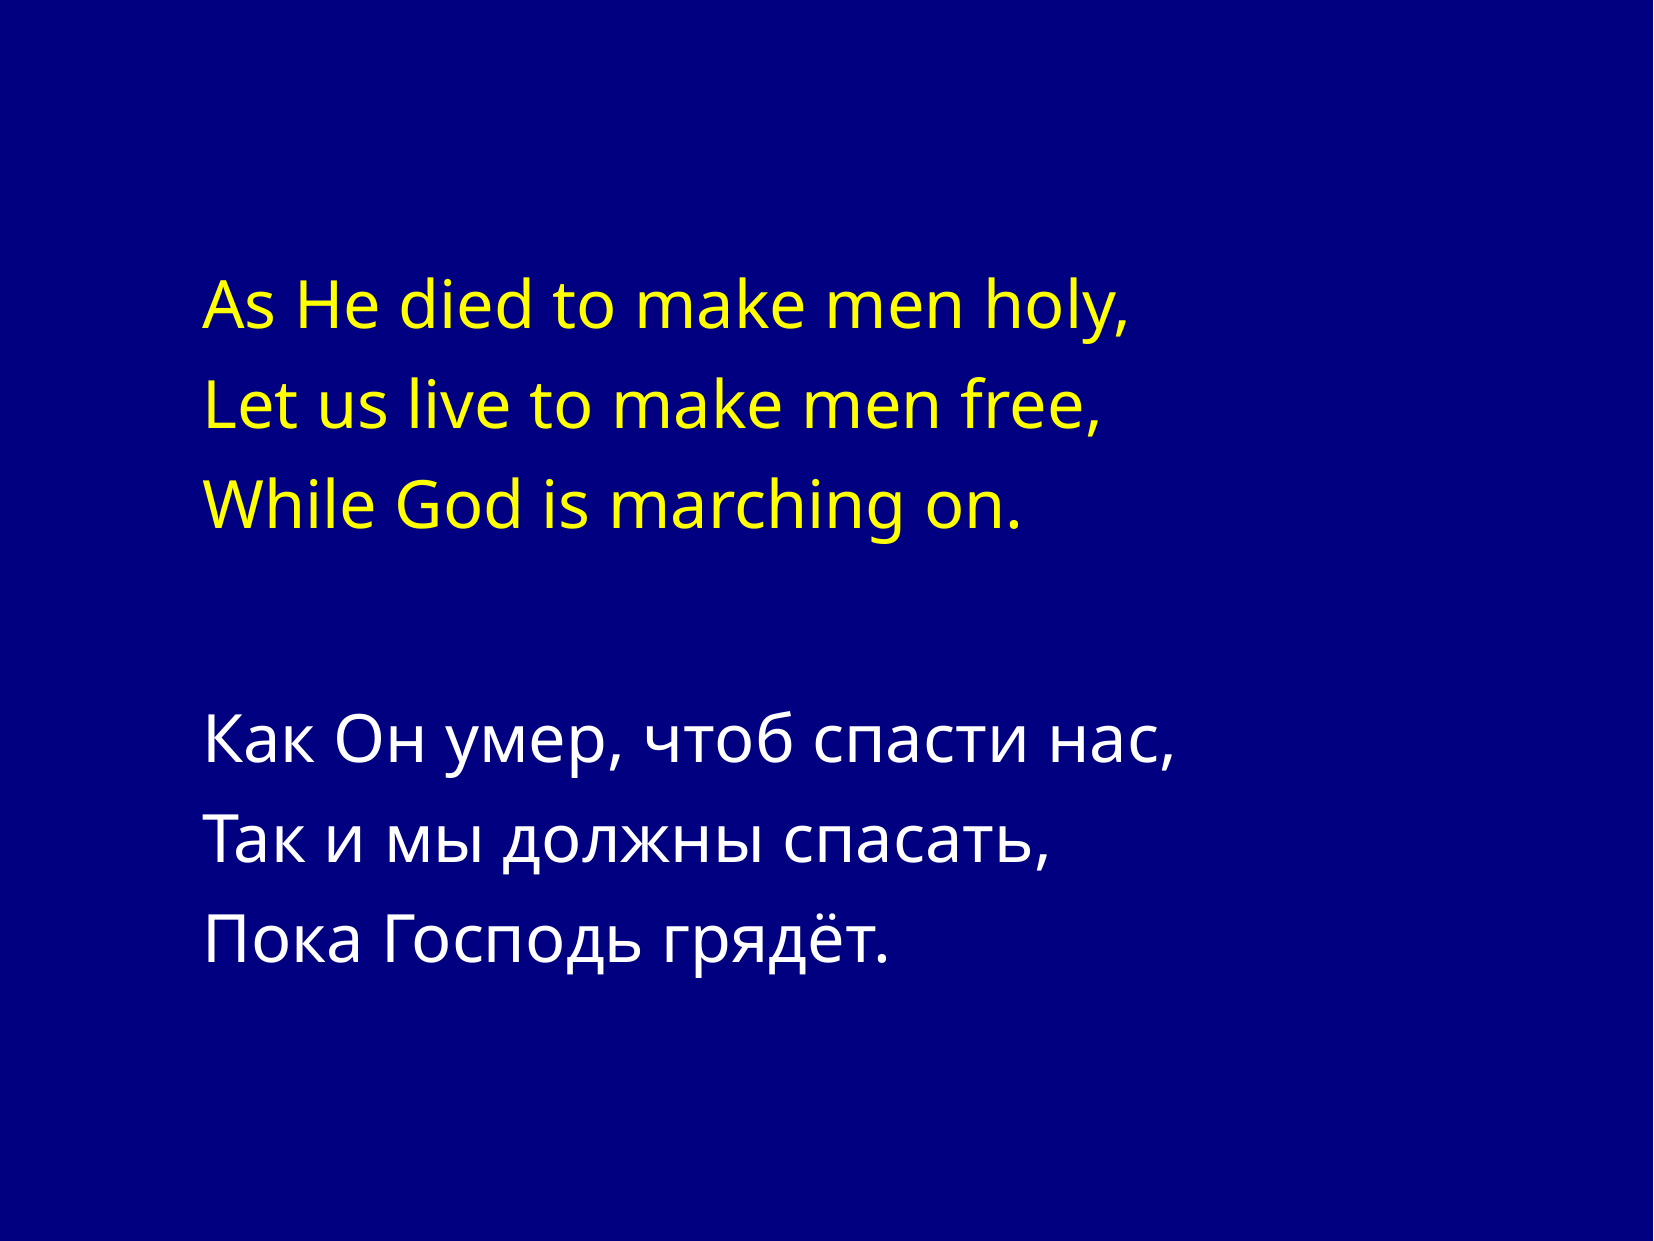

As He died to make men holy,
	Let us live to make men free,
	While God is marching on.
	Как Он умер, чтоб спасти нас,
	Так и мы должны спасать,
	Пока Господь грядёт.